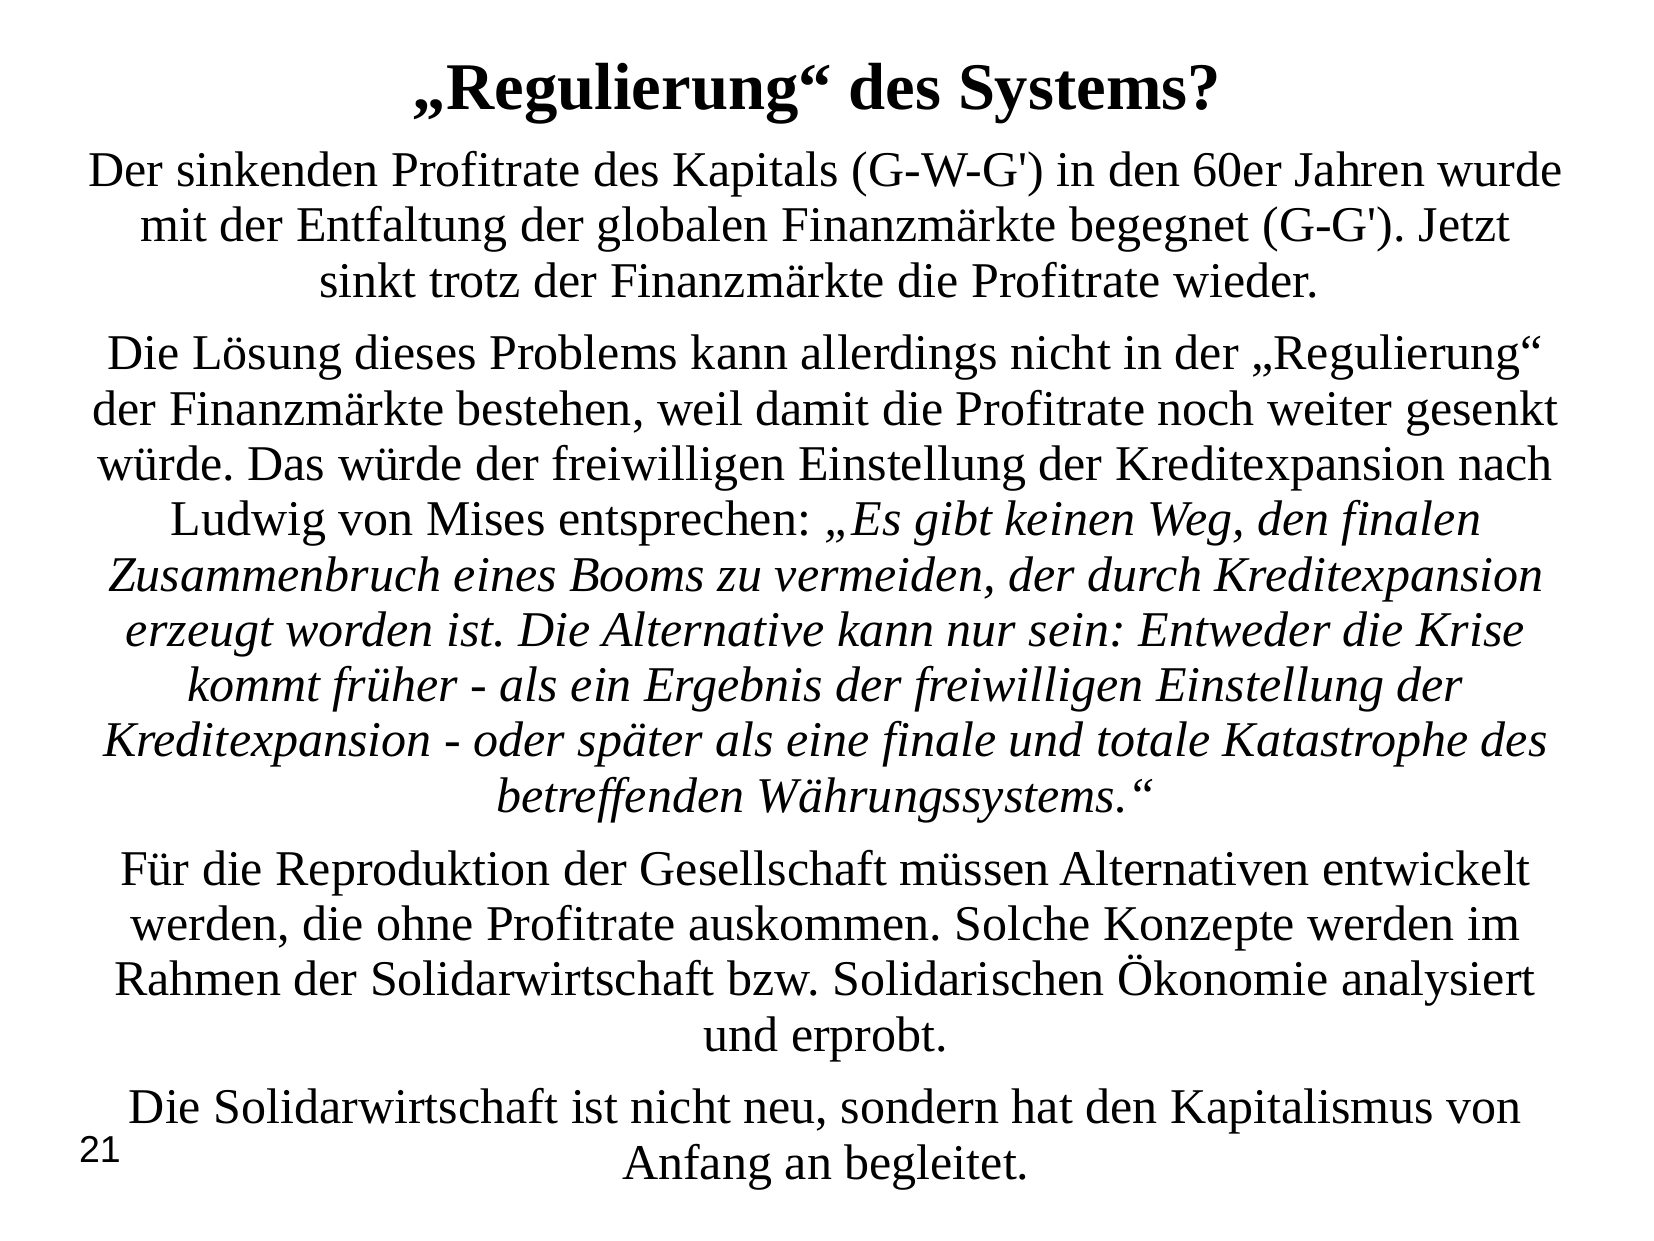

„Regulierung“ des Systems?
Der sinkenden Profitrate des Kapitals (G-W-G') in den 60er Jahren wurde mit der Entfaltung der globalen Finanzmärkte begegnet (G-G'). Jetzt sinkt trotz der Finanzmärkte die Profitrate wieder.
Die Lösung dieses Problems kann allerdings nicht in der „Regulierung“ der Finanzmärkte bestehen, weil damit die Profitrate noch weiter gesenkt würde. Das würde der freiwilligen Einstellung der Kreditexpansion nach Ludwig von Mises entsprechen: „Es gibt keinen Weg, den finalen Zusammenbruch eines Booms zu vermeiden, der durch Kreditexpansion erzeugt worden ist. Die Alternative kann nur sein: Entweder die Krise kommt früher - als ein Ergebnis der freiwilligen Einstellung der Kreditexpansion - oder später als eine finale und totale Katastrophe des betreffenden Währungssystems.“
Für die Reproduktion der Gesellschaft müssen Alternativen entwickelt werden, die ohne Profitrate auskommen. Solche Konzepte werden im Rahmen der Solidarwirtschaft bzw. Solidarischen Ökonomie analysiert und erprobt.
Die Solidarwirtschaft ist nicht neu, sondern hat den Kapitalismus von Anfang an begleitet.